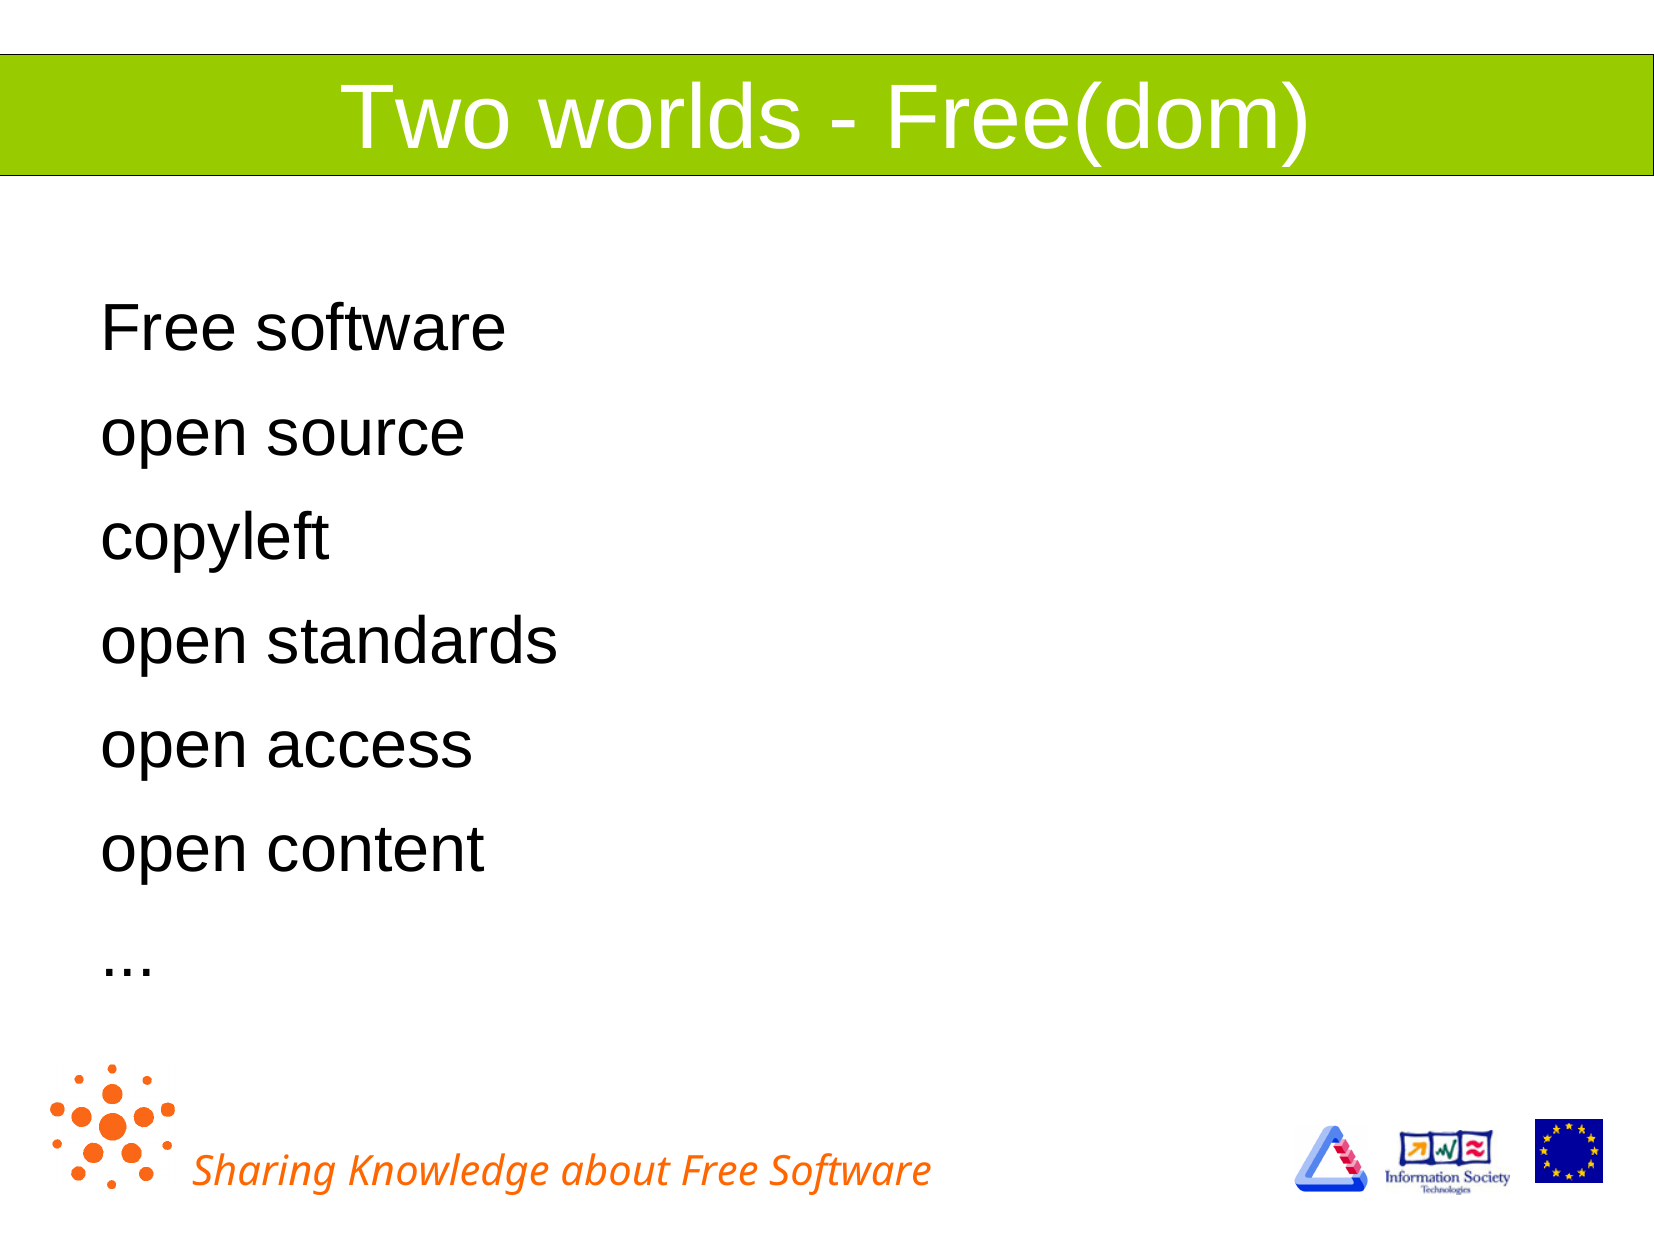

# Two worlds - Free(dom)
Free software
open source
copyleft
open standards
open access
open content
...